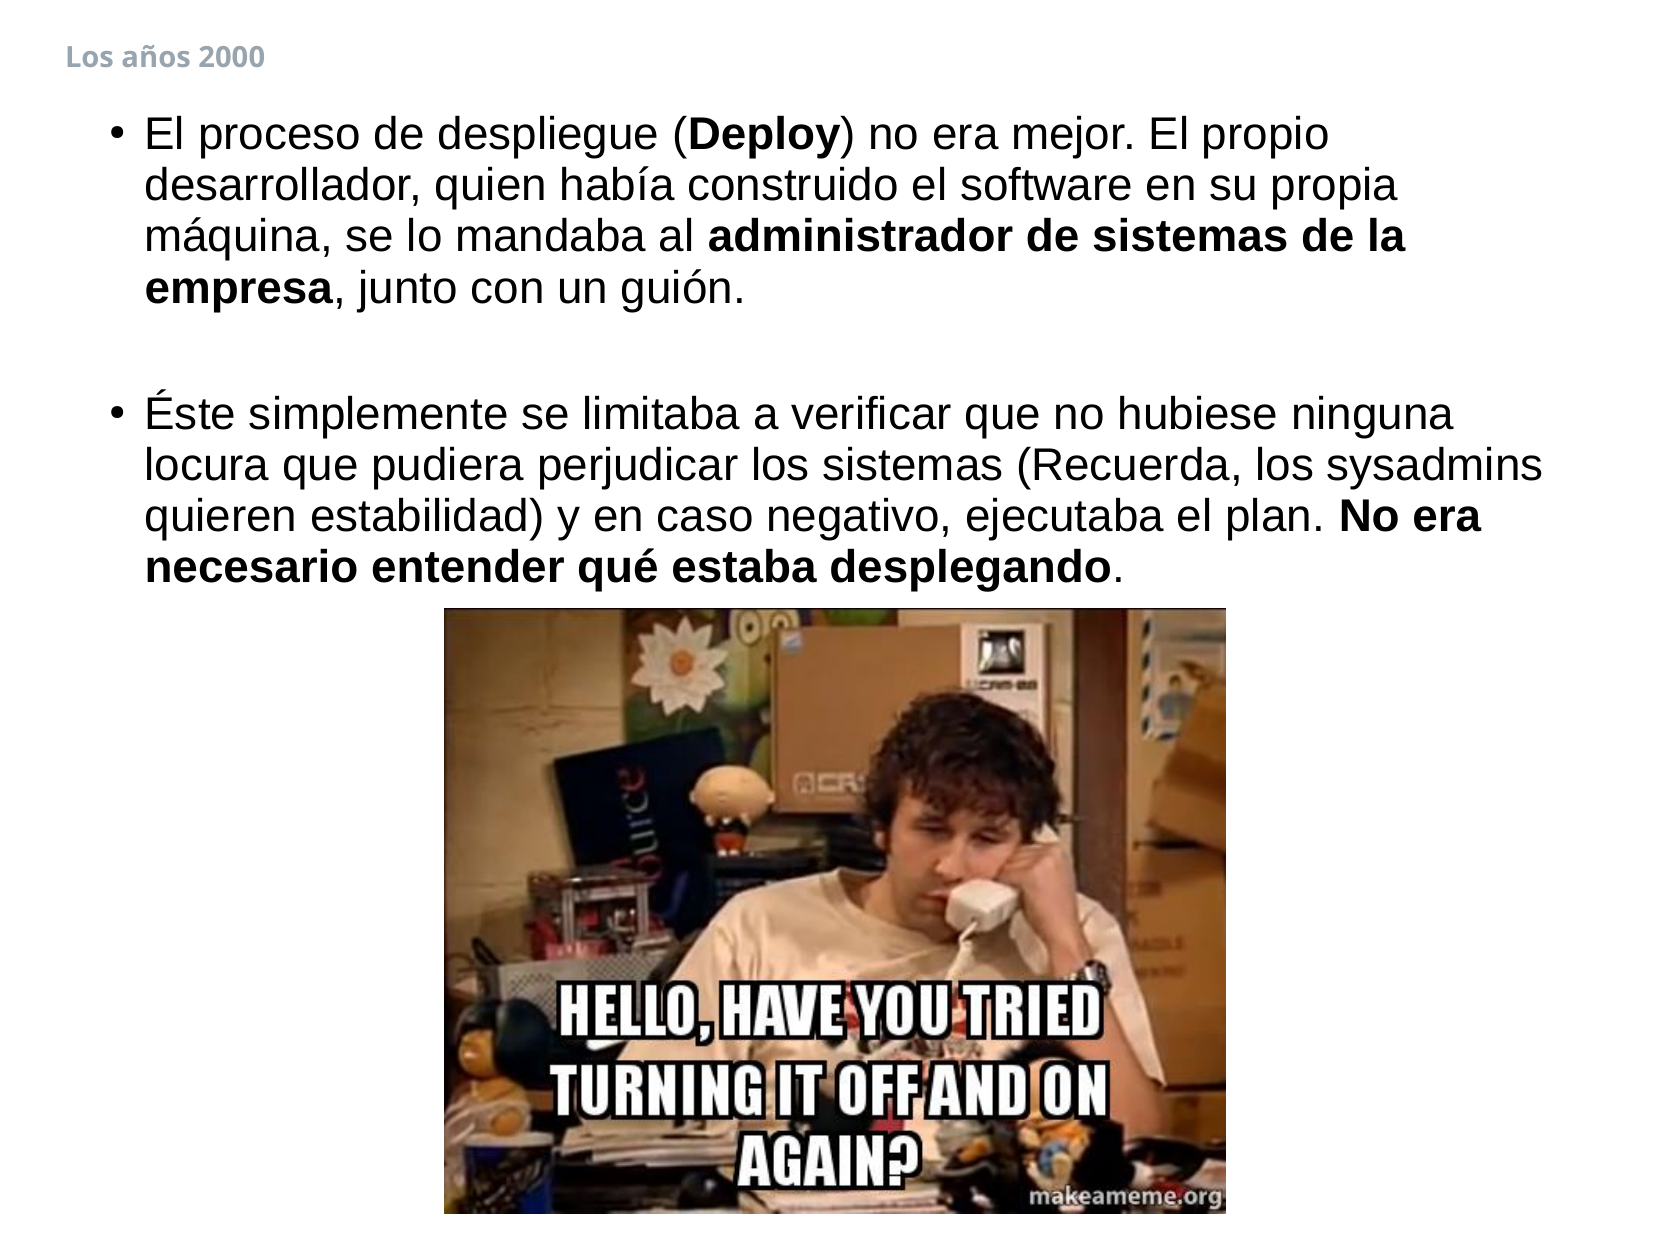

Los años 2000
El proceso de despliegue (Deploy) no era mejor. El propio desarrollador, quien había construido el software en su propia máquina, se lo mandaba al administrador de sistemas de la empresa, junto con un guión.
Éste simplemente se limitaba a verificar que no hubiese ninguna locura que pudiera perjudicar los sistemas (Recuerda, los sysadmins quieren estabilidad) y en caso negativo, ejecutaba el plan. No era necesario entender qué estaba desplegando.